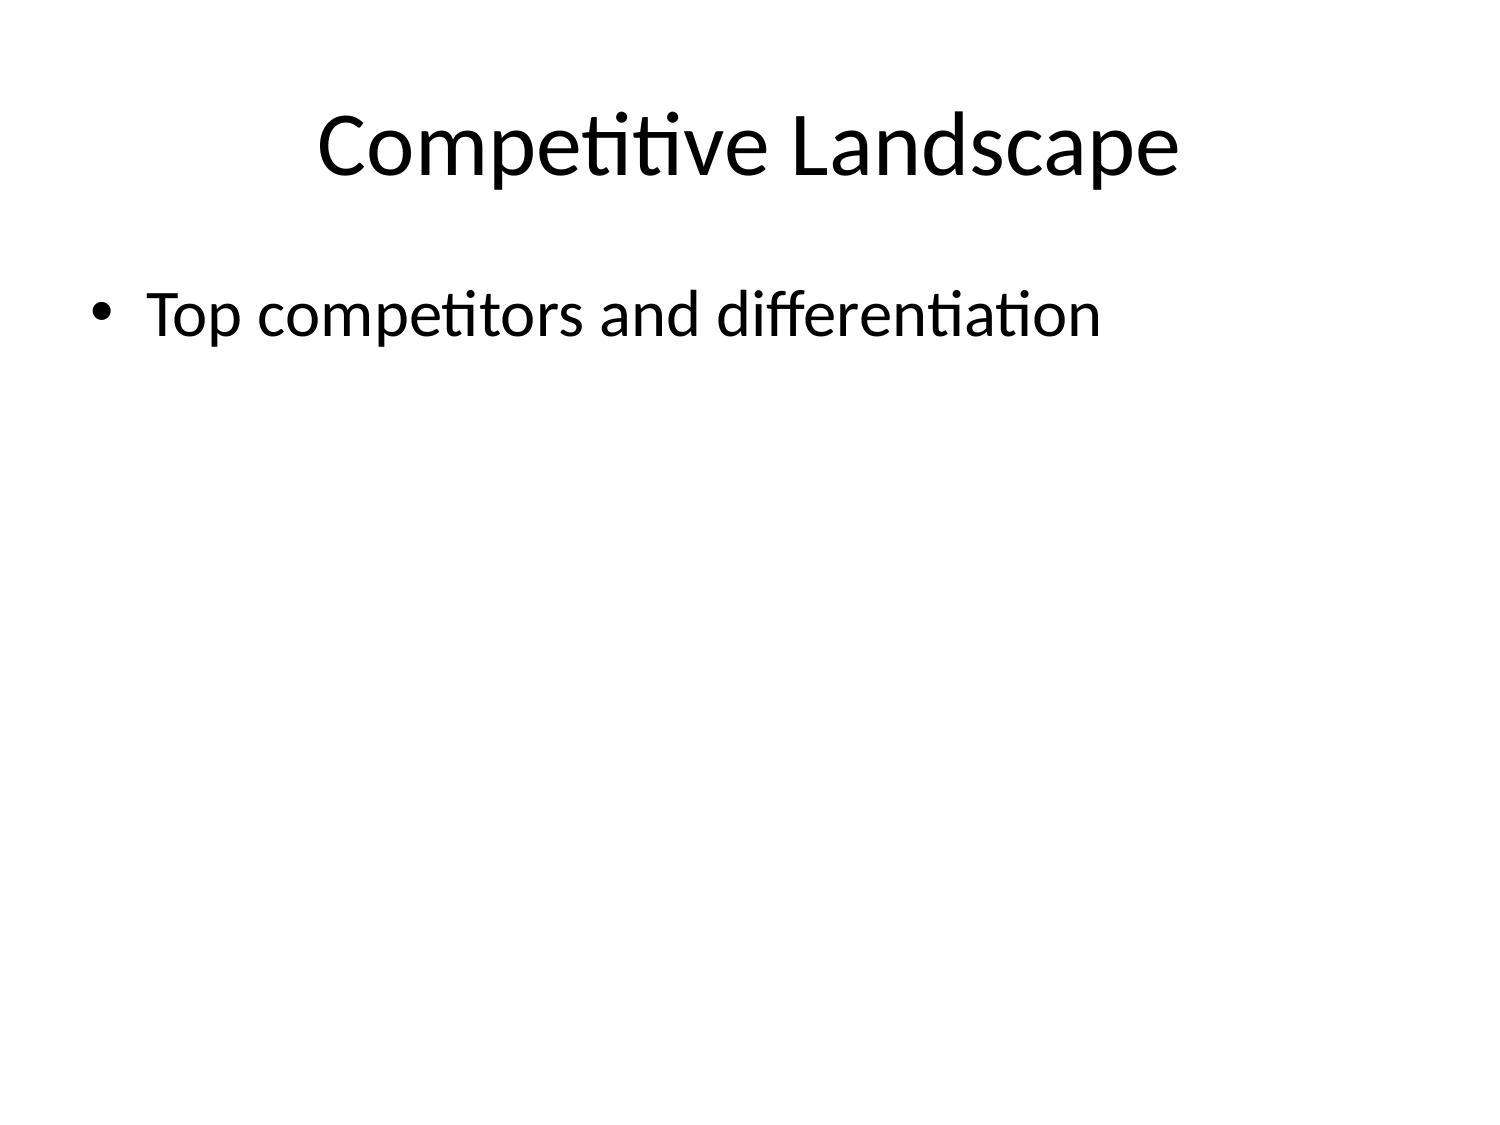

# Competitive Landscape
Top competitors and differentiation